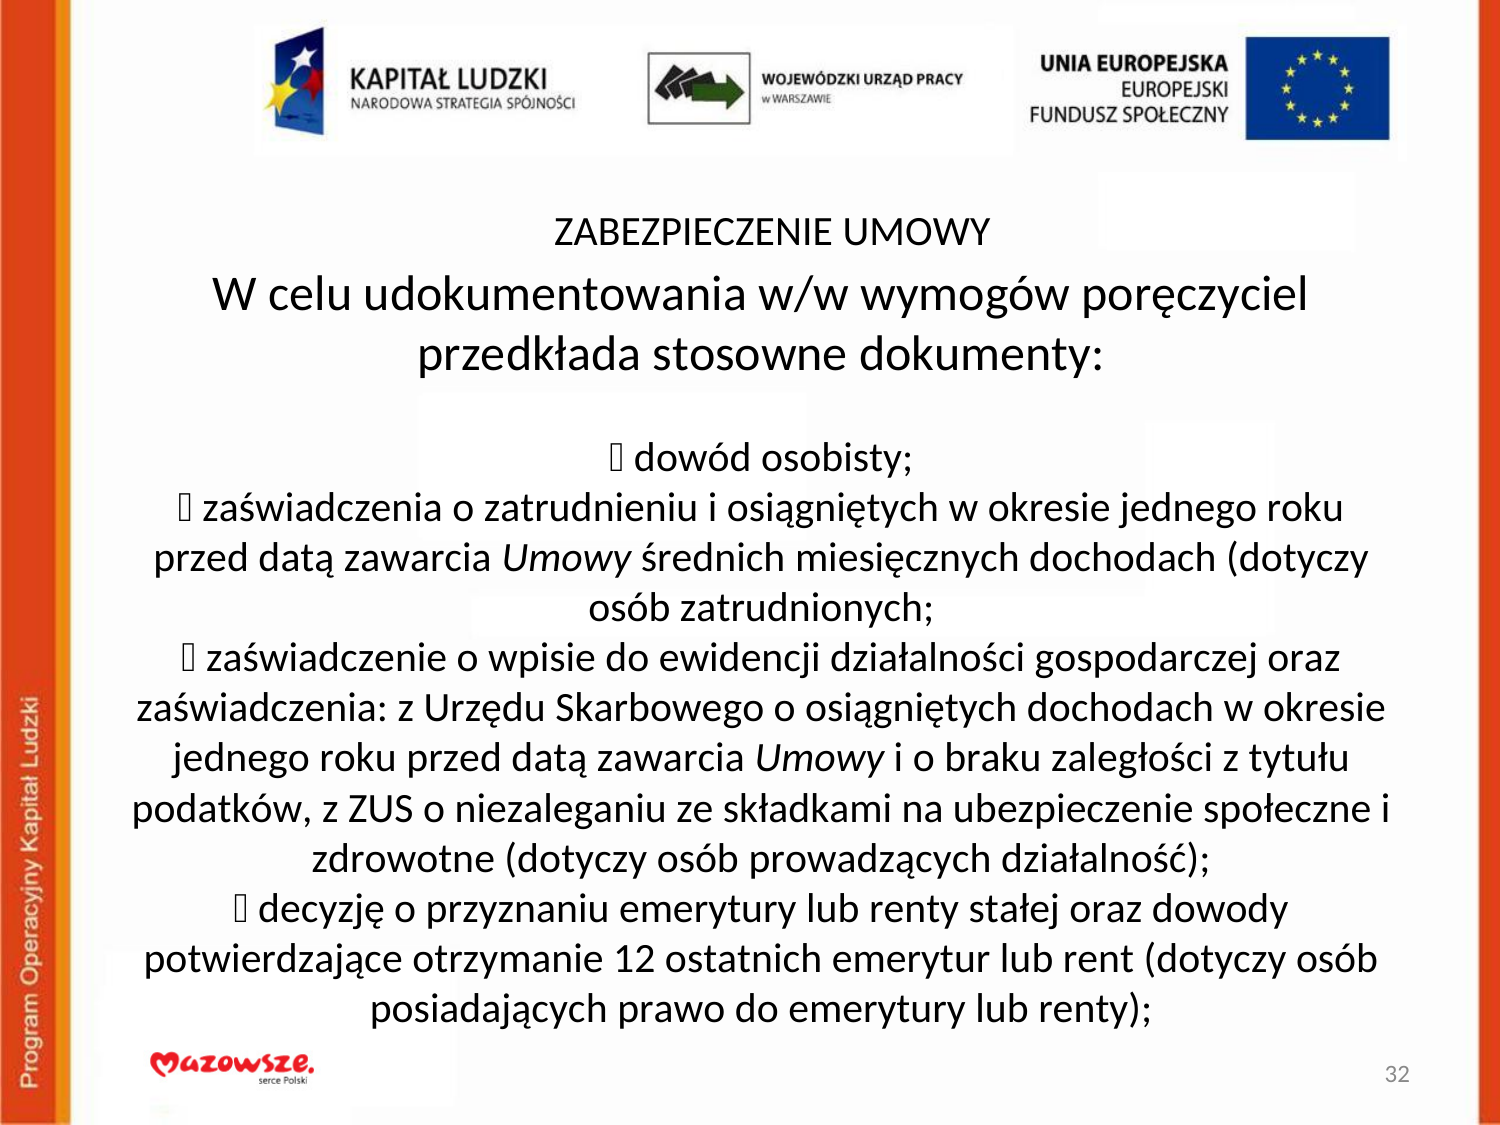

ZABEZPIECZENIE UMOWY
# W celu udokumentowania w/w wymogów poręczyciel przedkłada stosowne dokumenty: dowód osobisty; zaświadczenia o zatrudnieniu i osiągniętych w okresie jednego roku przed datą zawarcia Umowy średnich miesięcznych dochodach (dotyczy osób zatrudnionych; zaświadczenie o wpisie do ewidencji działalności gospodarczej oraz zaświadczenia: z Urzędu Skarbowego o osiągniętych dochodach w okresie jednego roku przed datą zawarcia Umowy i o braku zaległości z tytułu podatków, z ZUS o niezaleganiu ze składkami na ubezpieczenie społeczne i zdrowotne (dotyczy osób prowadzących działalność); decyzję o przyznaniu emerytury lub renty stałej oraz dowody potwierdzające otrzymanie 12 ostatnich emerytur lub rent (dotyczy osób posiadających prawo do emerytury lub renty);